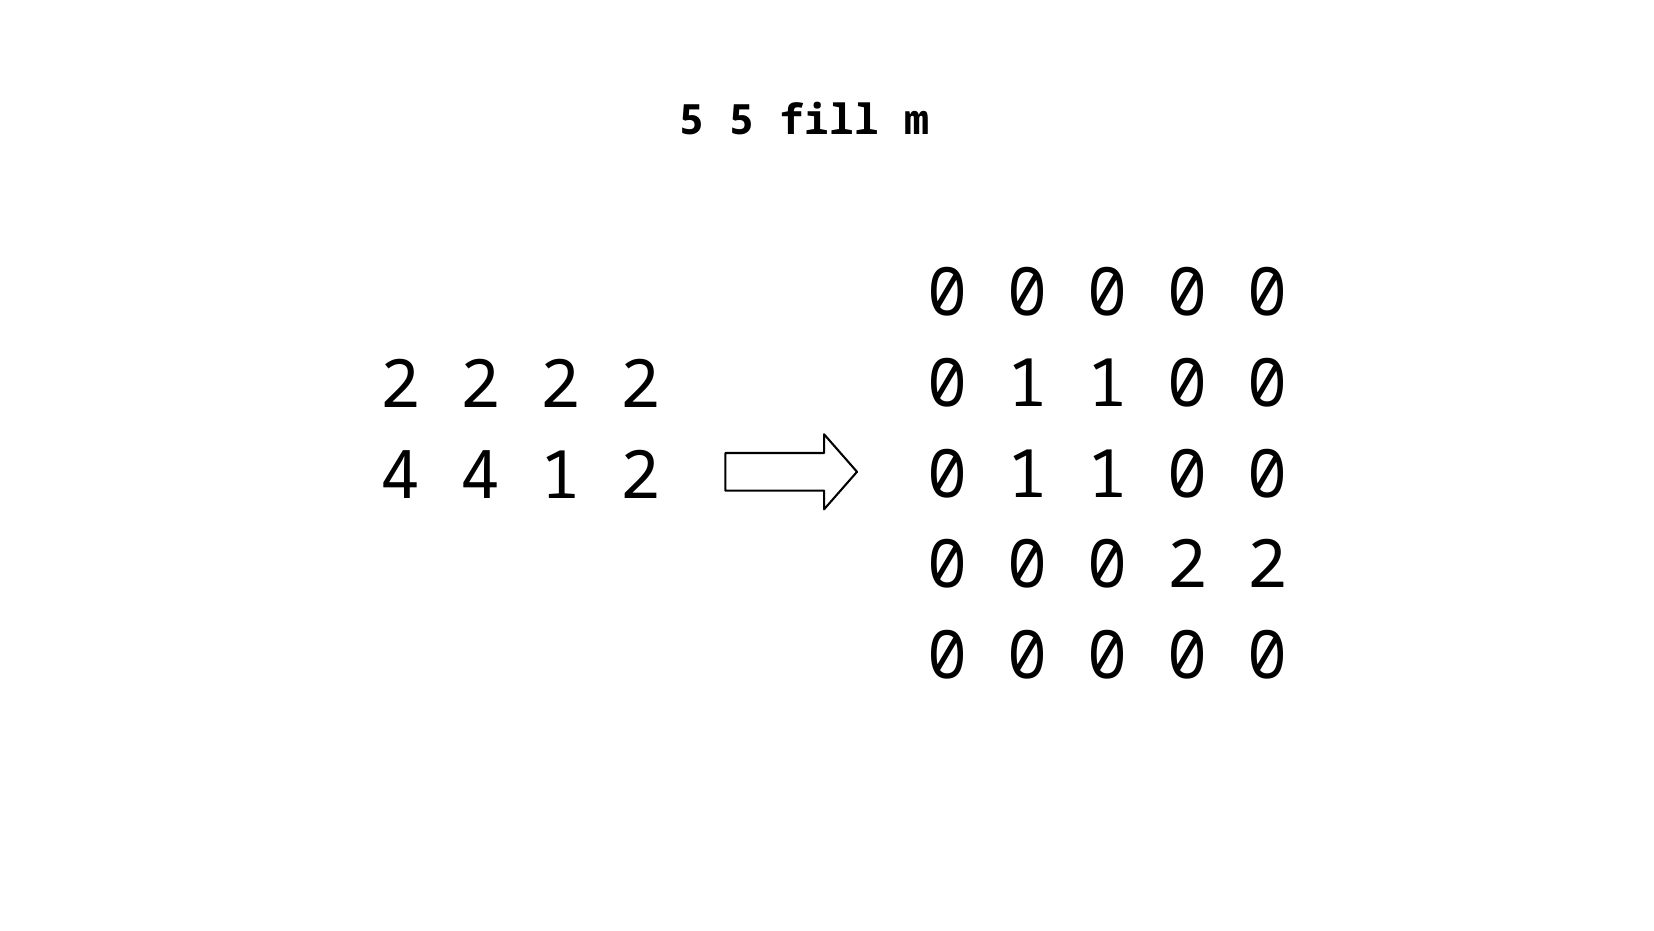

5 5 fill m
0 0 0 0 0
0 1 1 0 0
0 1 1 0 0
0 0 0 2 2
0 0 0 0 0
2 2 2 2
4 4 1 2